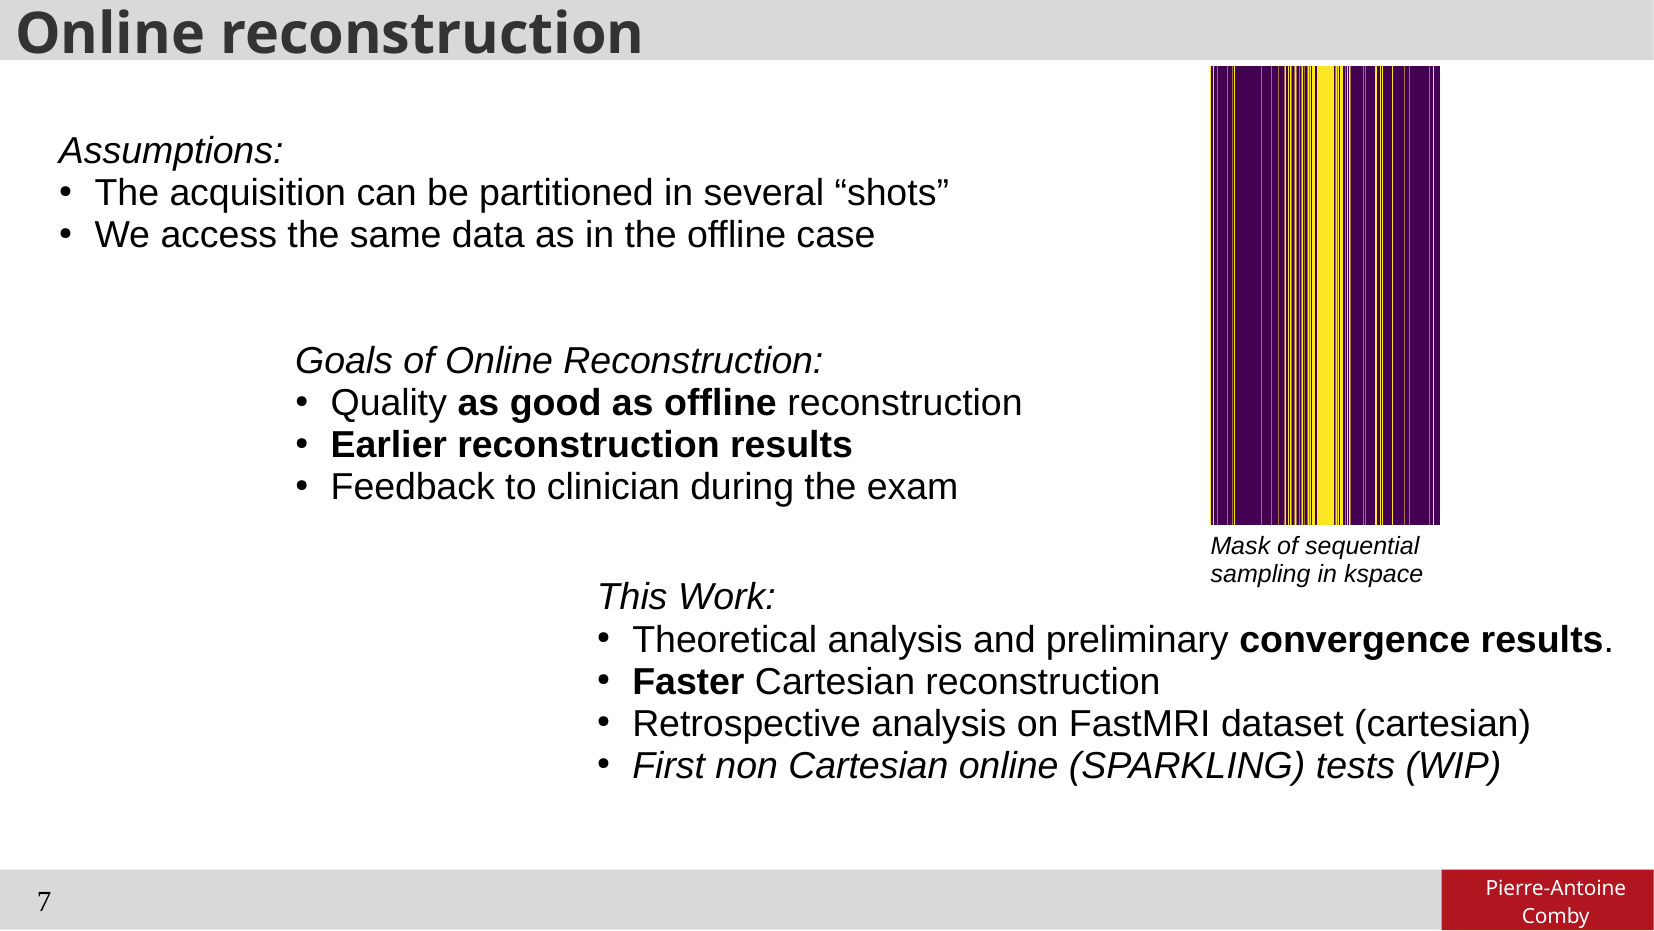

# Online reconstruction
Assumptions:
The acquisition can be partitioned in several “shots”
We access the same data as in the offline case
Goals of Online Reconstruction:
Quality as good as offline reconstruction
Earlier reconstruction results
Feedback to clinician during the exam
Mask of sequential sampling in kspace
This Work:
Theoretical analysis and preliminary convergence results.
Faster Cartesian reconstruction
Retrospective analysis on FastMRI dataset (cartesian)
First non Cartesian online (SPARKLING) tests (WIP)
7